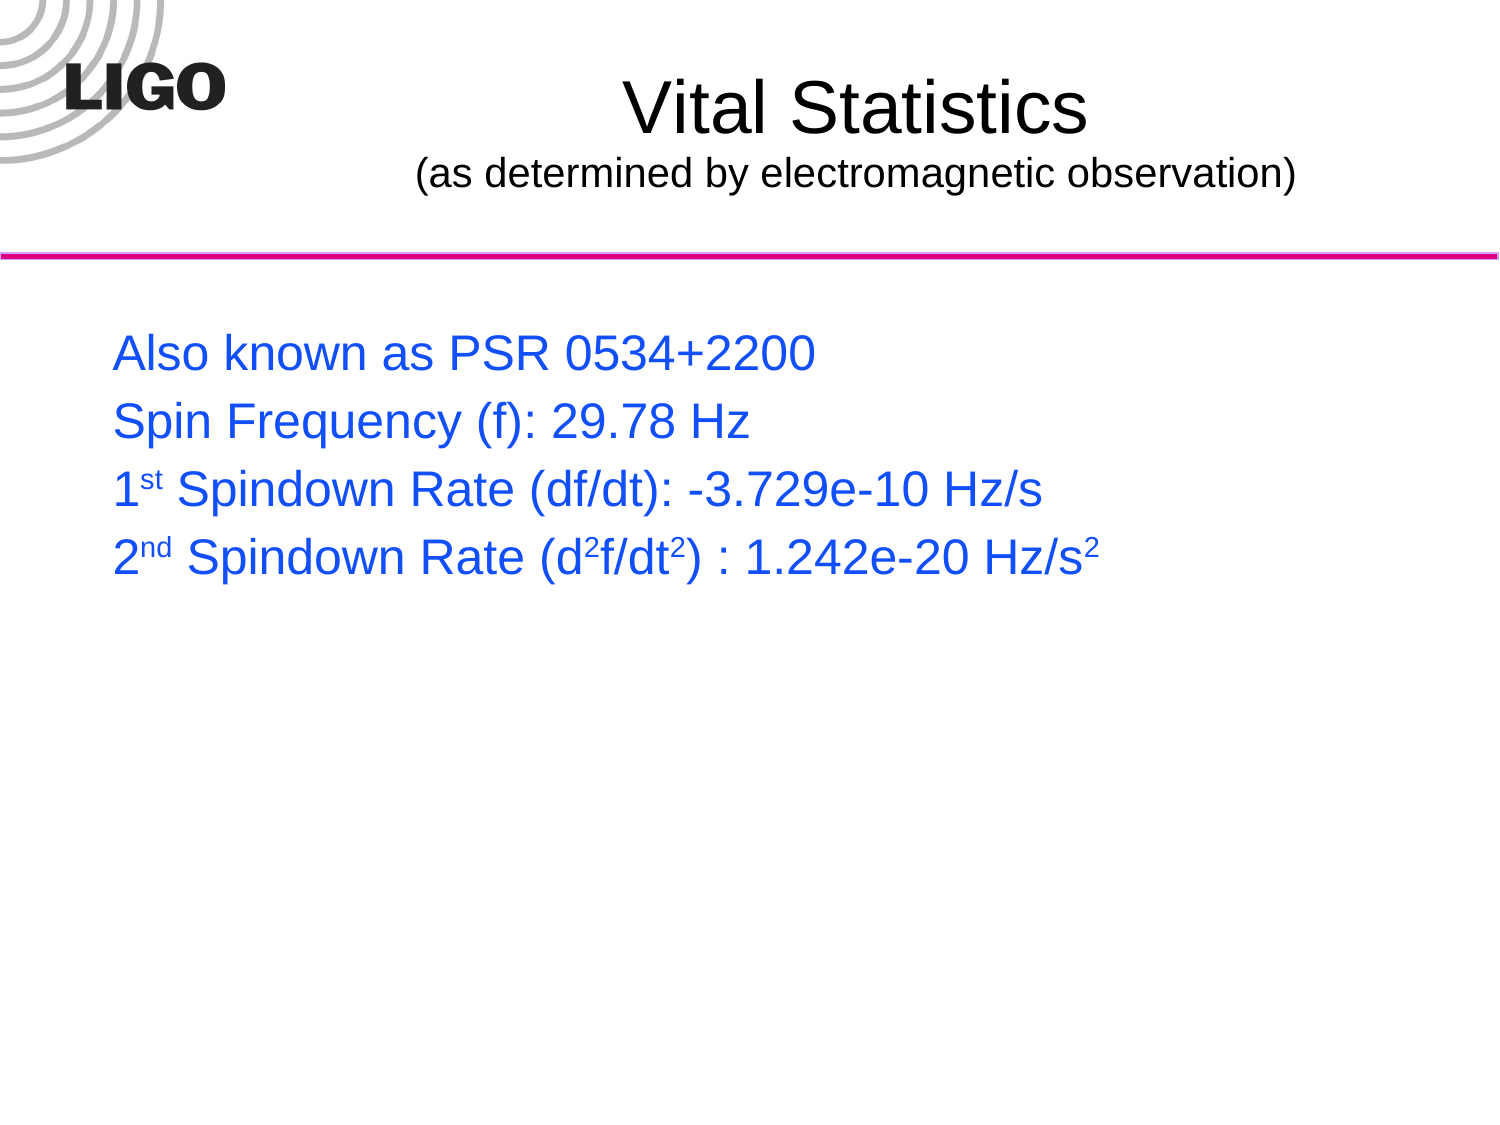

# Vital Statistics (as determined by electromagnetic observation)
Also known as PSR 0534+2200
Spin Frequency (f): 29.78 Hz
1st Spindown Rate (df/dt): -3.729e-10 Hz/s
2nd Spindown Rate (d2f/dt2) : 1.242e-20 Hz/s2